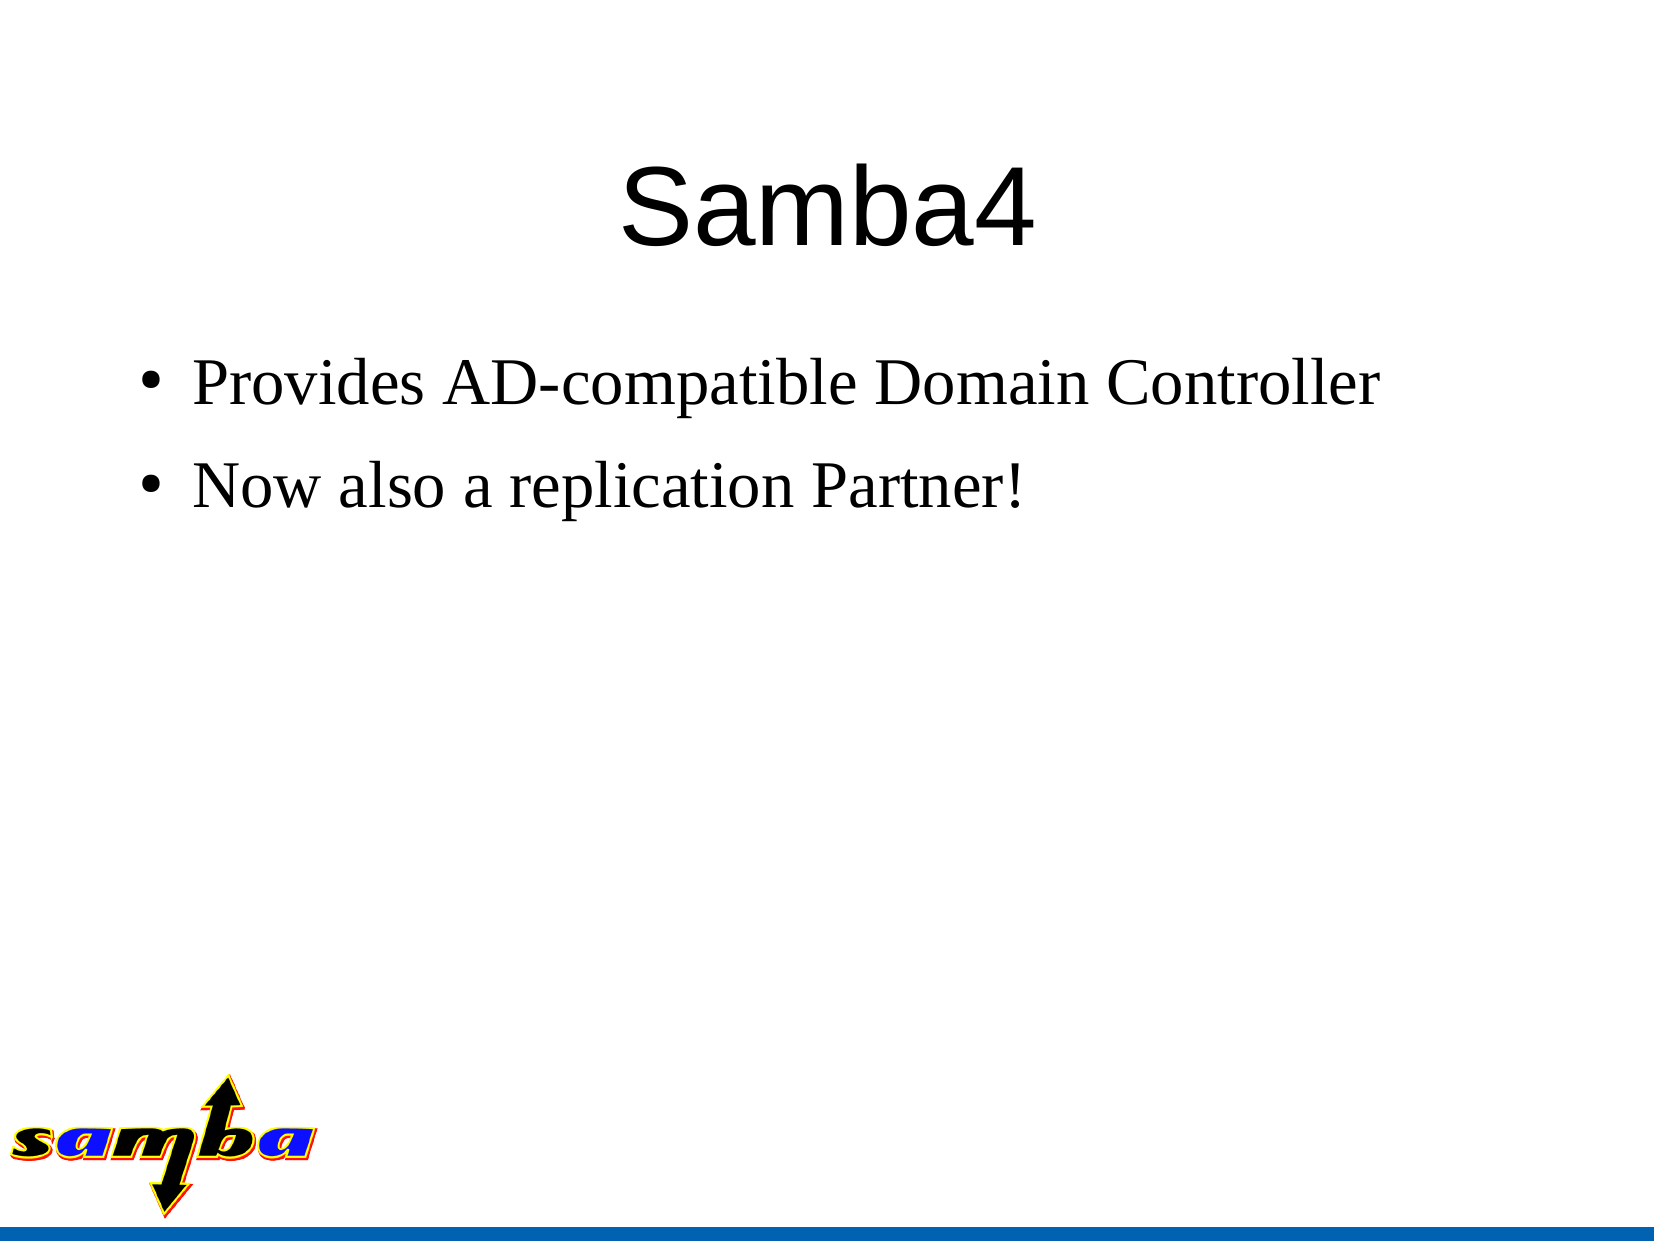

# Samba4
Provides AD-compatible Domain Controller
Now also a replication Partner!